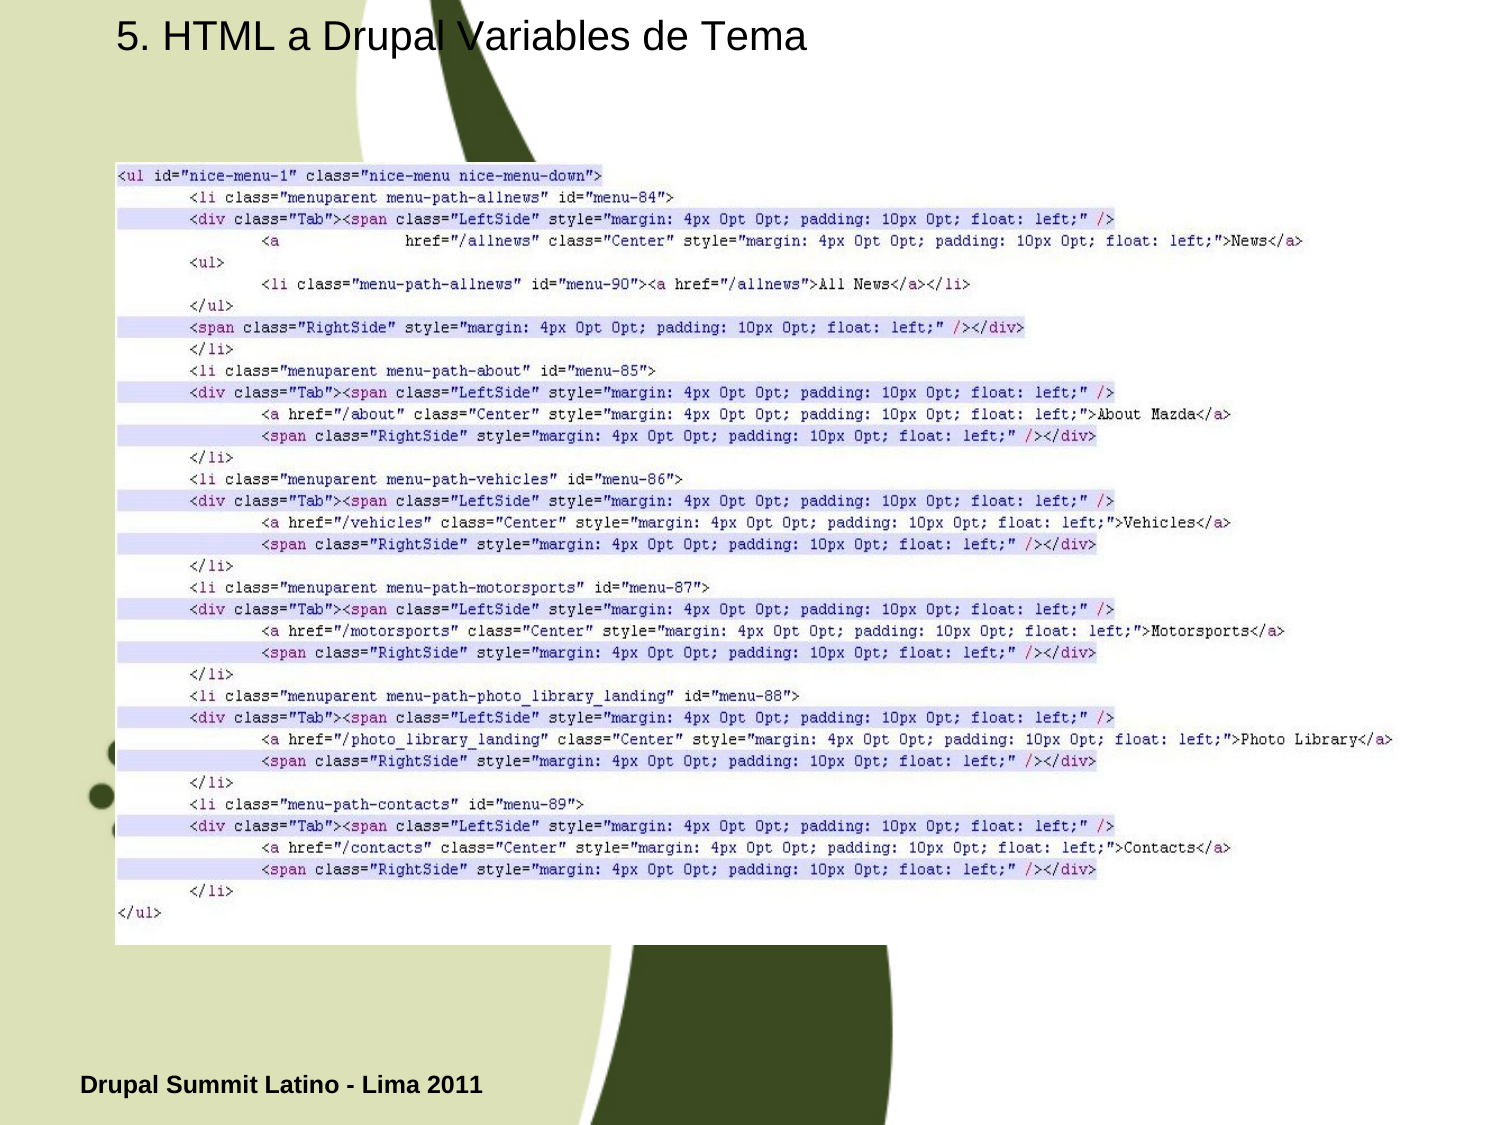

5. HTML a Drupal Variables de Tema
Drupal Summit Latino - Lima 2011